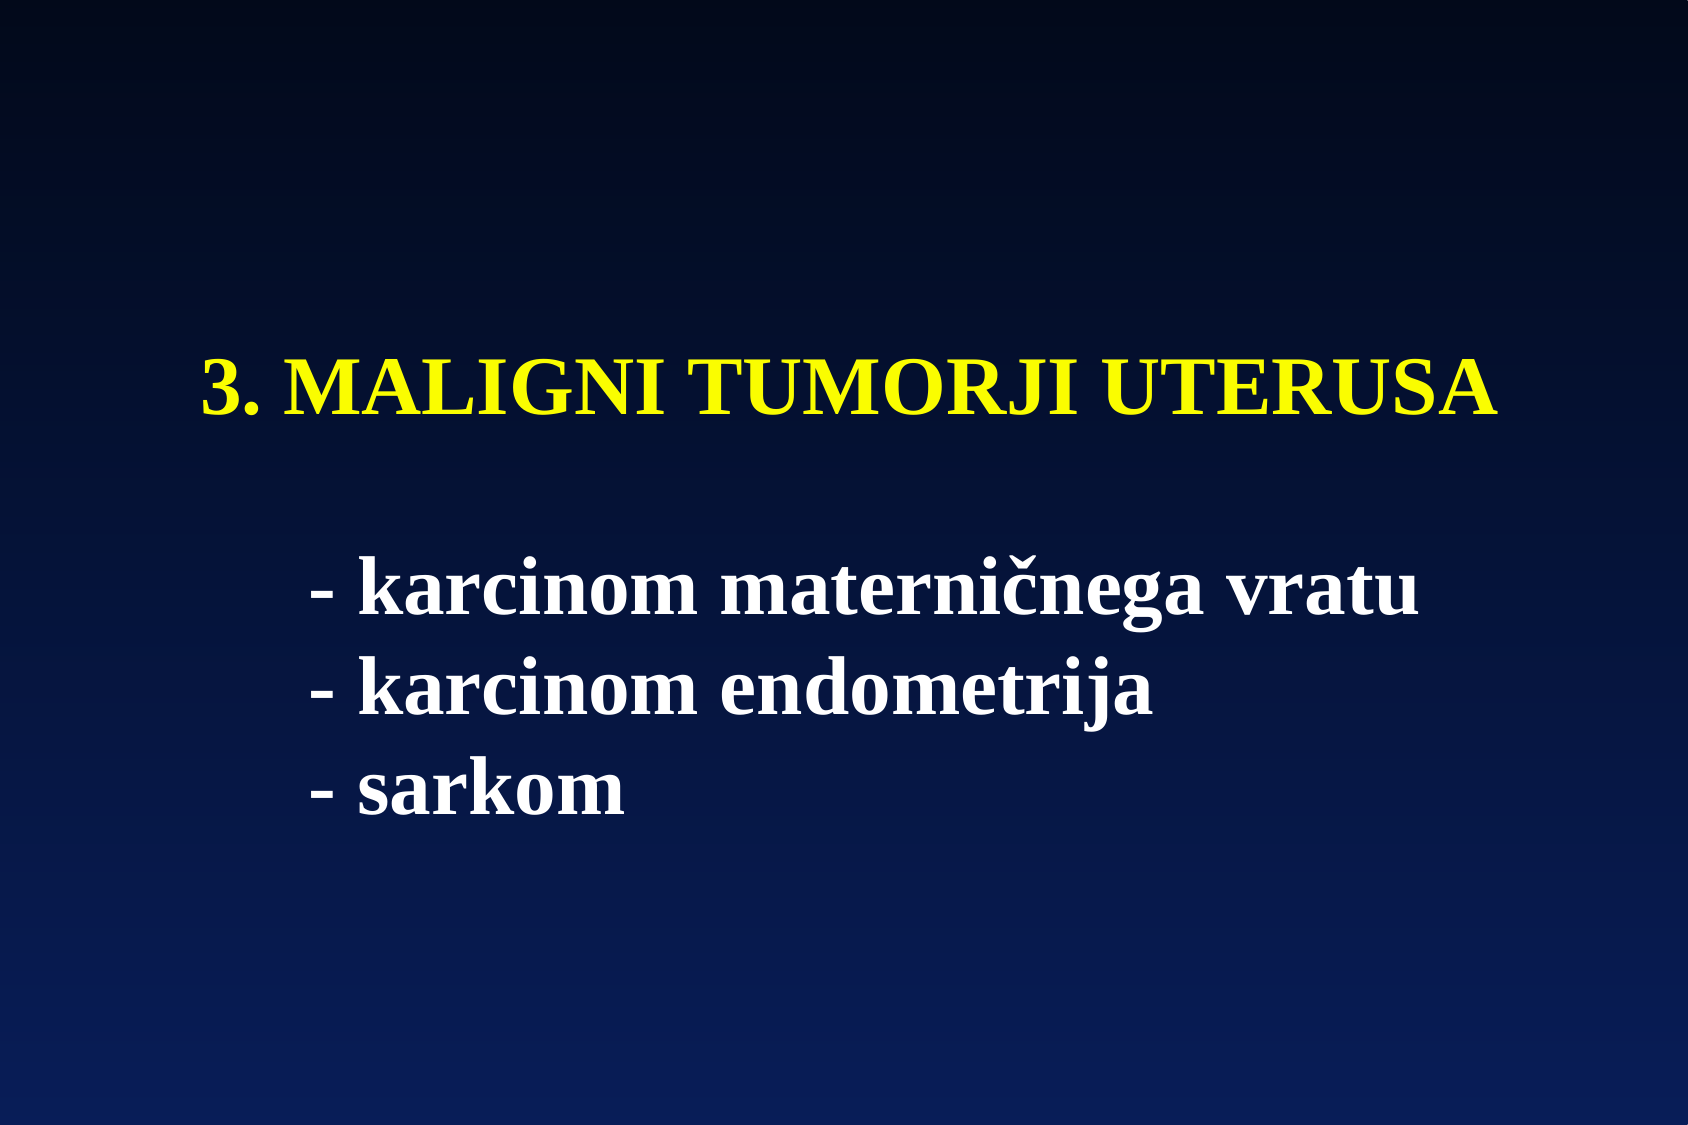

# 3. MALIGNI TUMORJI UTERUSA - karcinom materničnega vratu - karcinom endometrija - sarkom